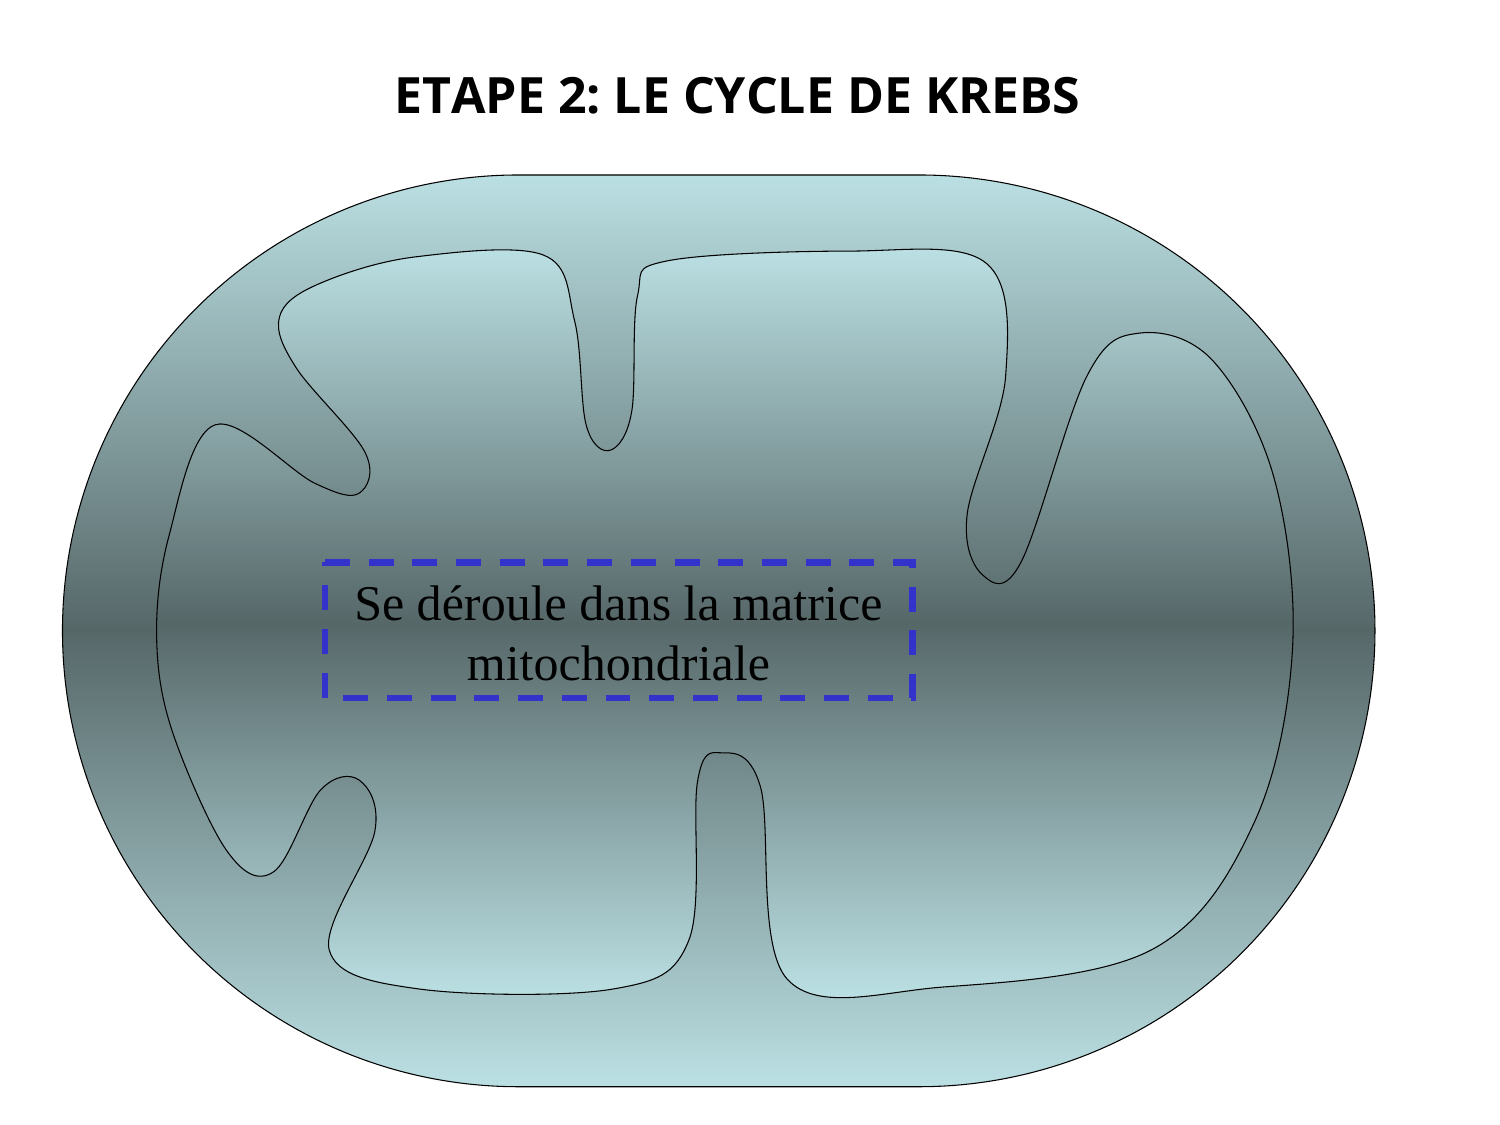

# ETAPE 2: LE CYCLE DE KREBS
Se déroule dans la matrice mitochondriale